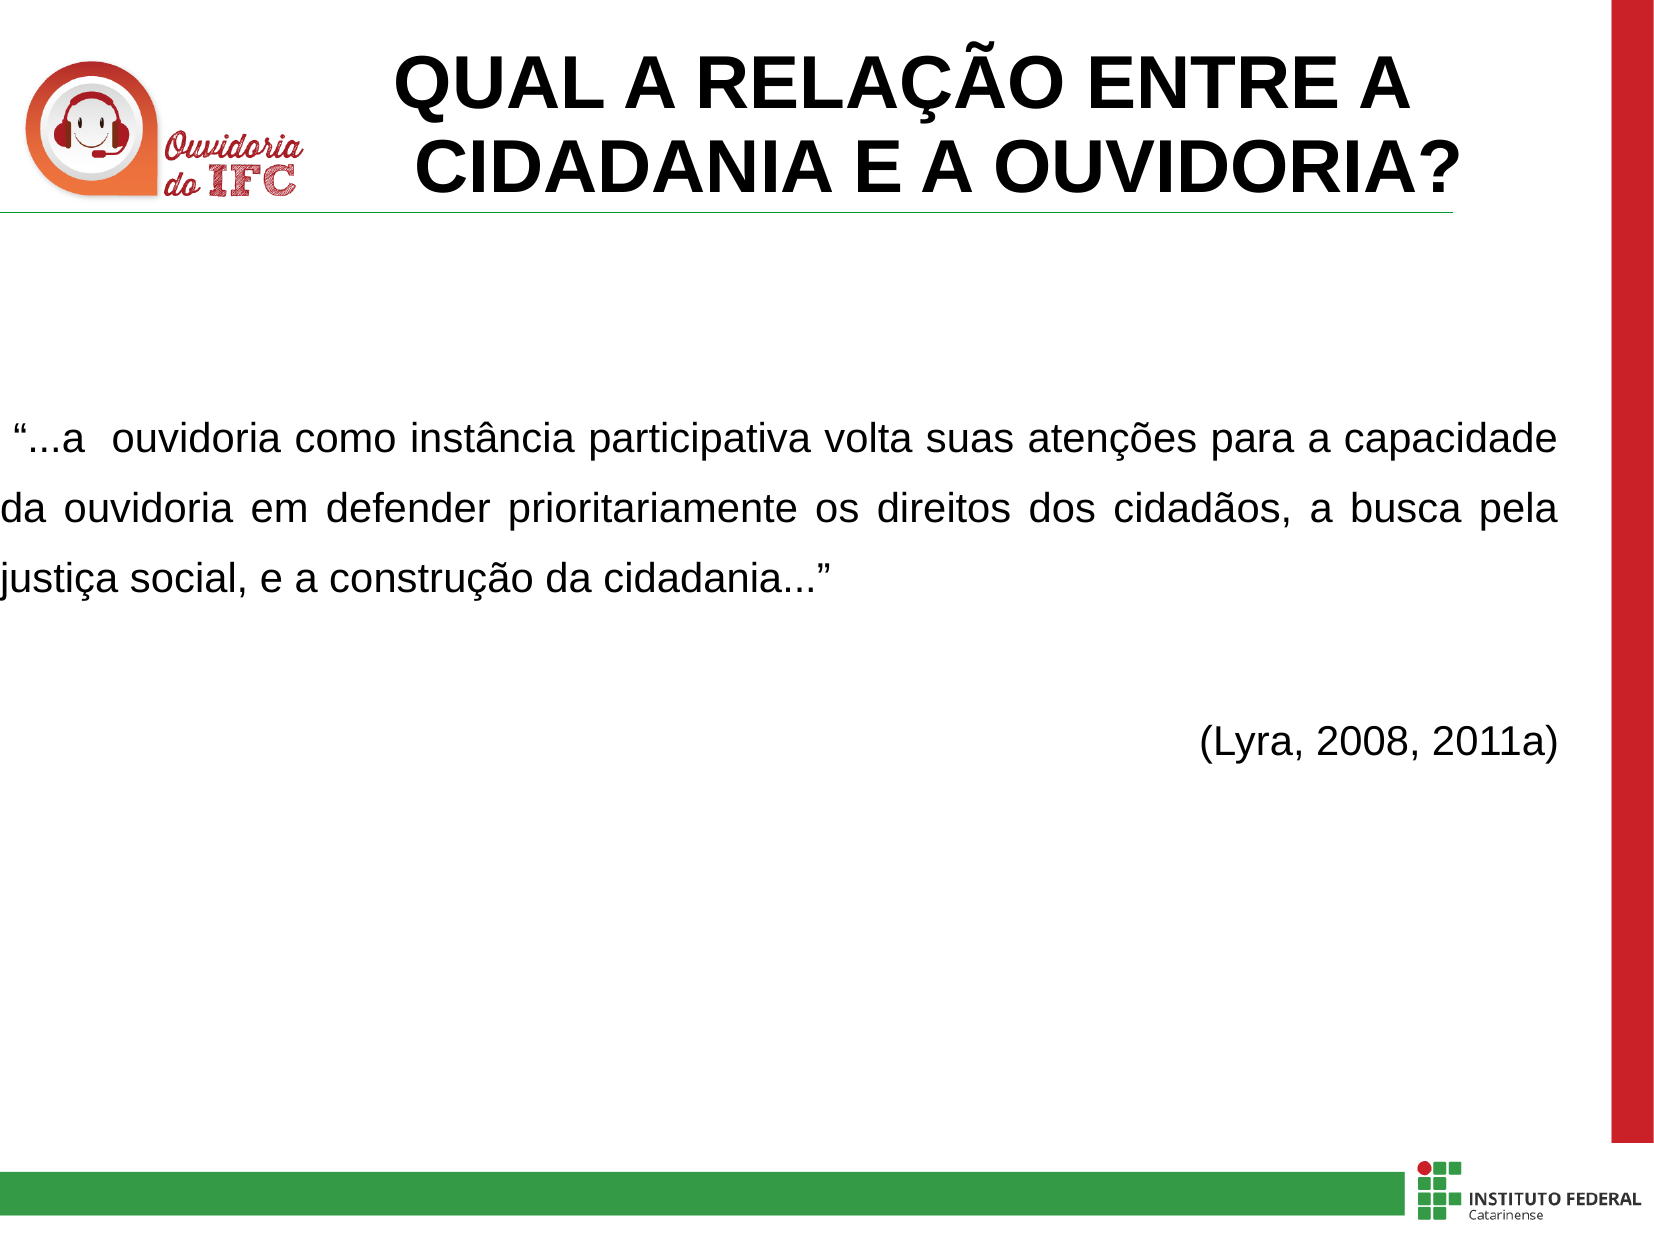

QUAL A RELAÇÃO ENTRE A CIDADANIA E A OUVIDORIA?
# “...a ouvidoria como instância participativa volta suas atenções para a capacidade da ouvidoria em defender prioritariamente os direitos dos cidadãos, a busca pela justiça social, e a construção da cidadania...”
(Lyra, 2008, 2011a)